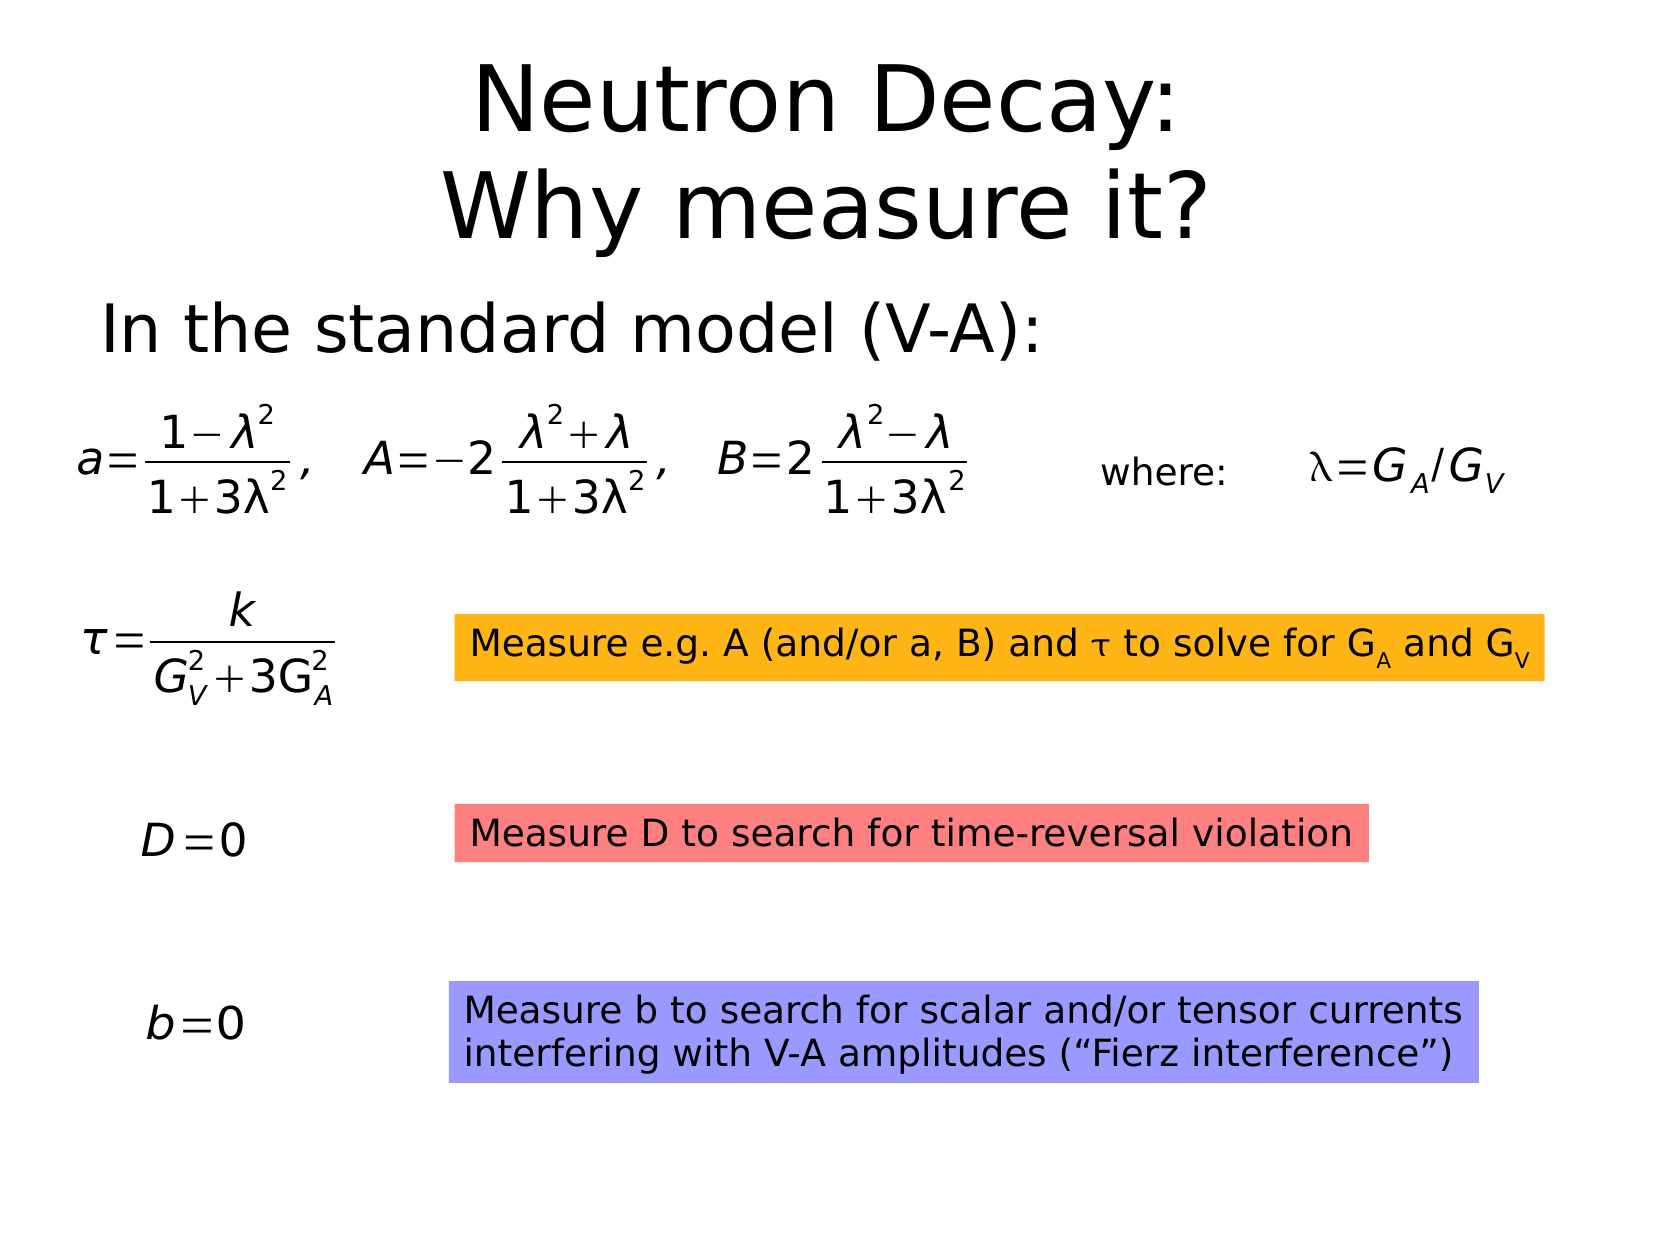

# Neutron Decay: Why measure it?
In the standard model (V-A):
where:
Measure e.g. A (and/or a, B) and  to solve for GA and GV
Measure D to search for time-reversal violation
Measure b to search for scalar and/or tensor currents
interfering with V-A amplitudes (“Fierz interference”)